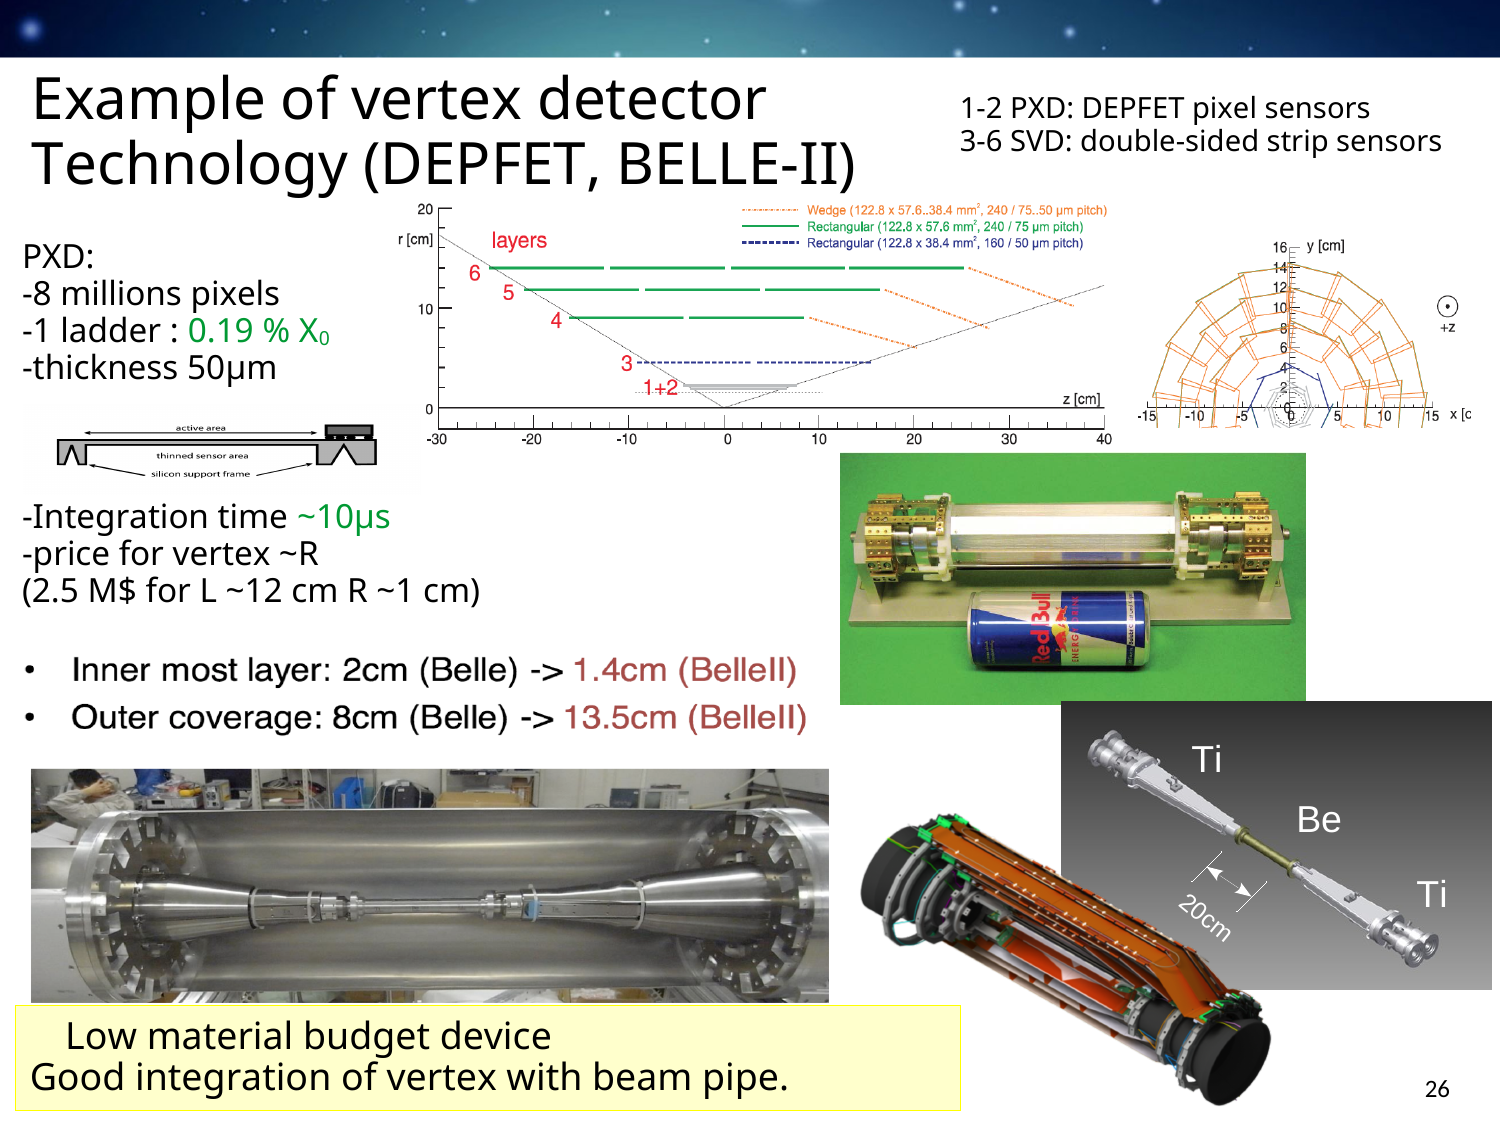

Example of vertex detector
Technology (DEPFET, BELLE-II)
1-2 PXD: DEPFET pixel sensors
3-6 SVD: double-sided strip sensors
PXD:
-8 millions pixels
-1 ladder : 0.19 % X0
-thickness 50μm
-Integration time ~10μs
-price for vertex ~R
(2.5 M$ for L ~12 cm R ~1 cm)
Ti
Be
Ti
20cm
Low material budget device
Good integration of vertex with beam pipe.
26
Yulia Furletova